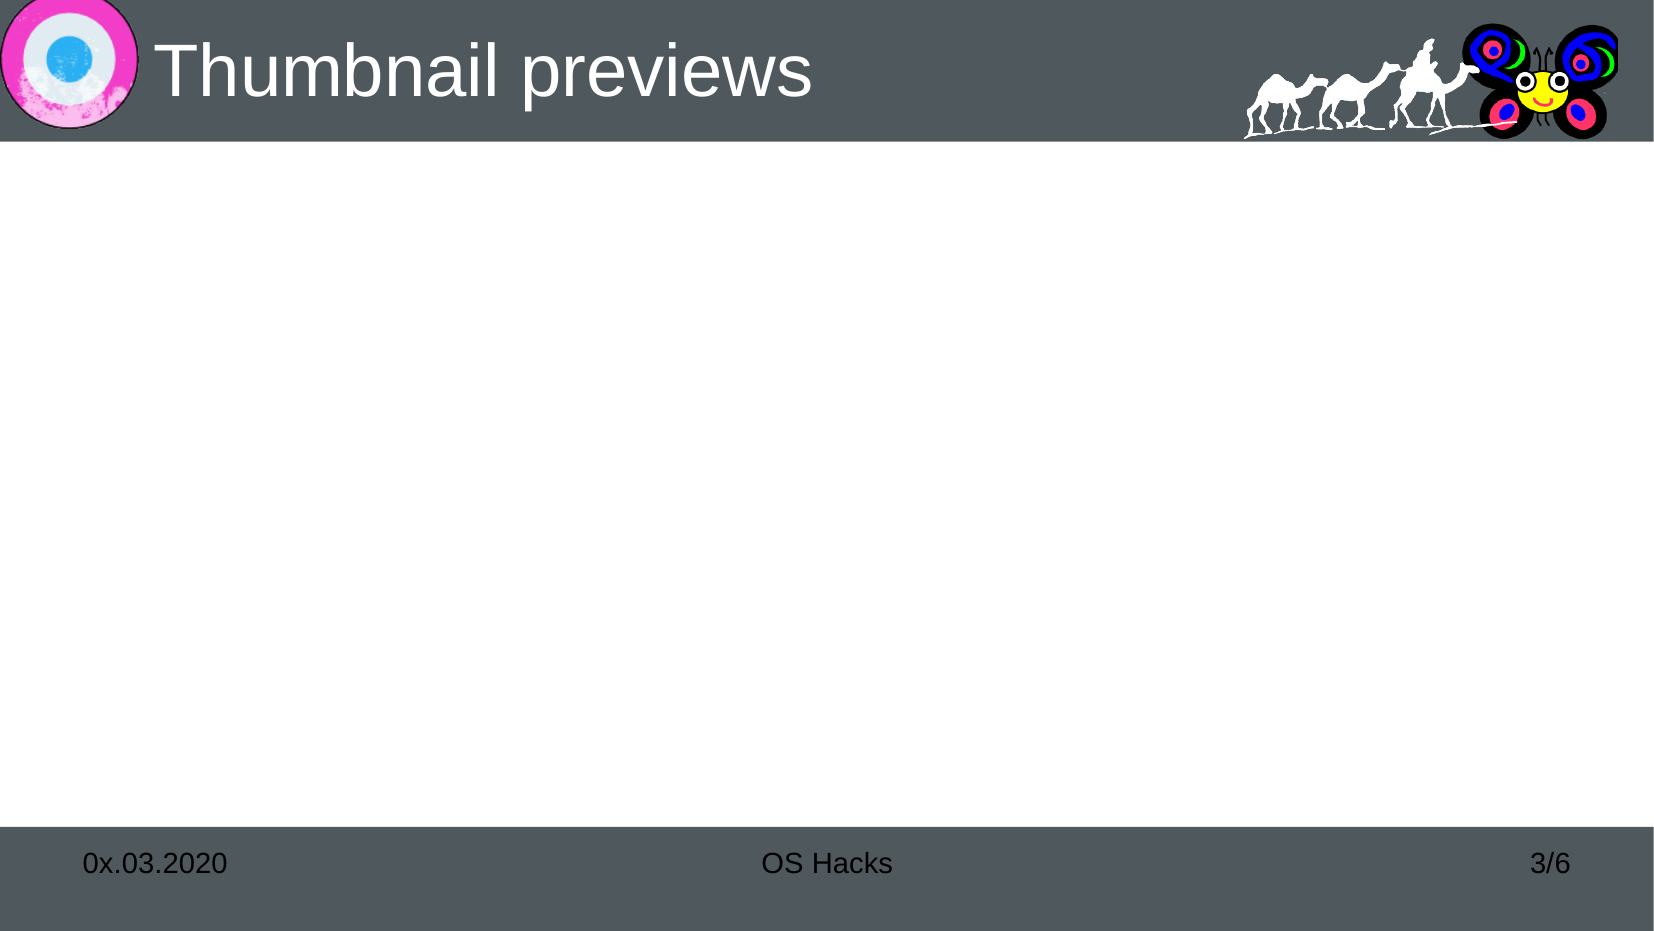

# Thumbnail previews
08. März 2019
3